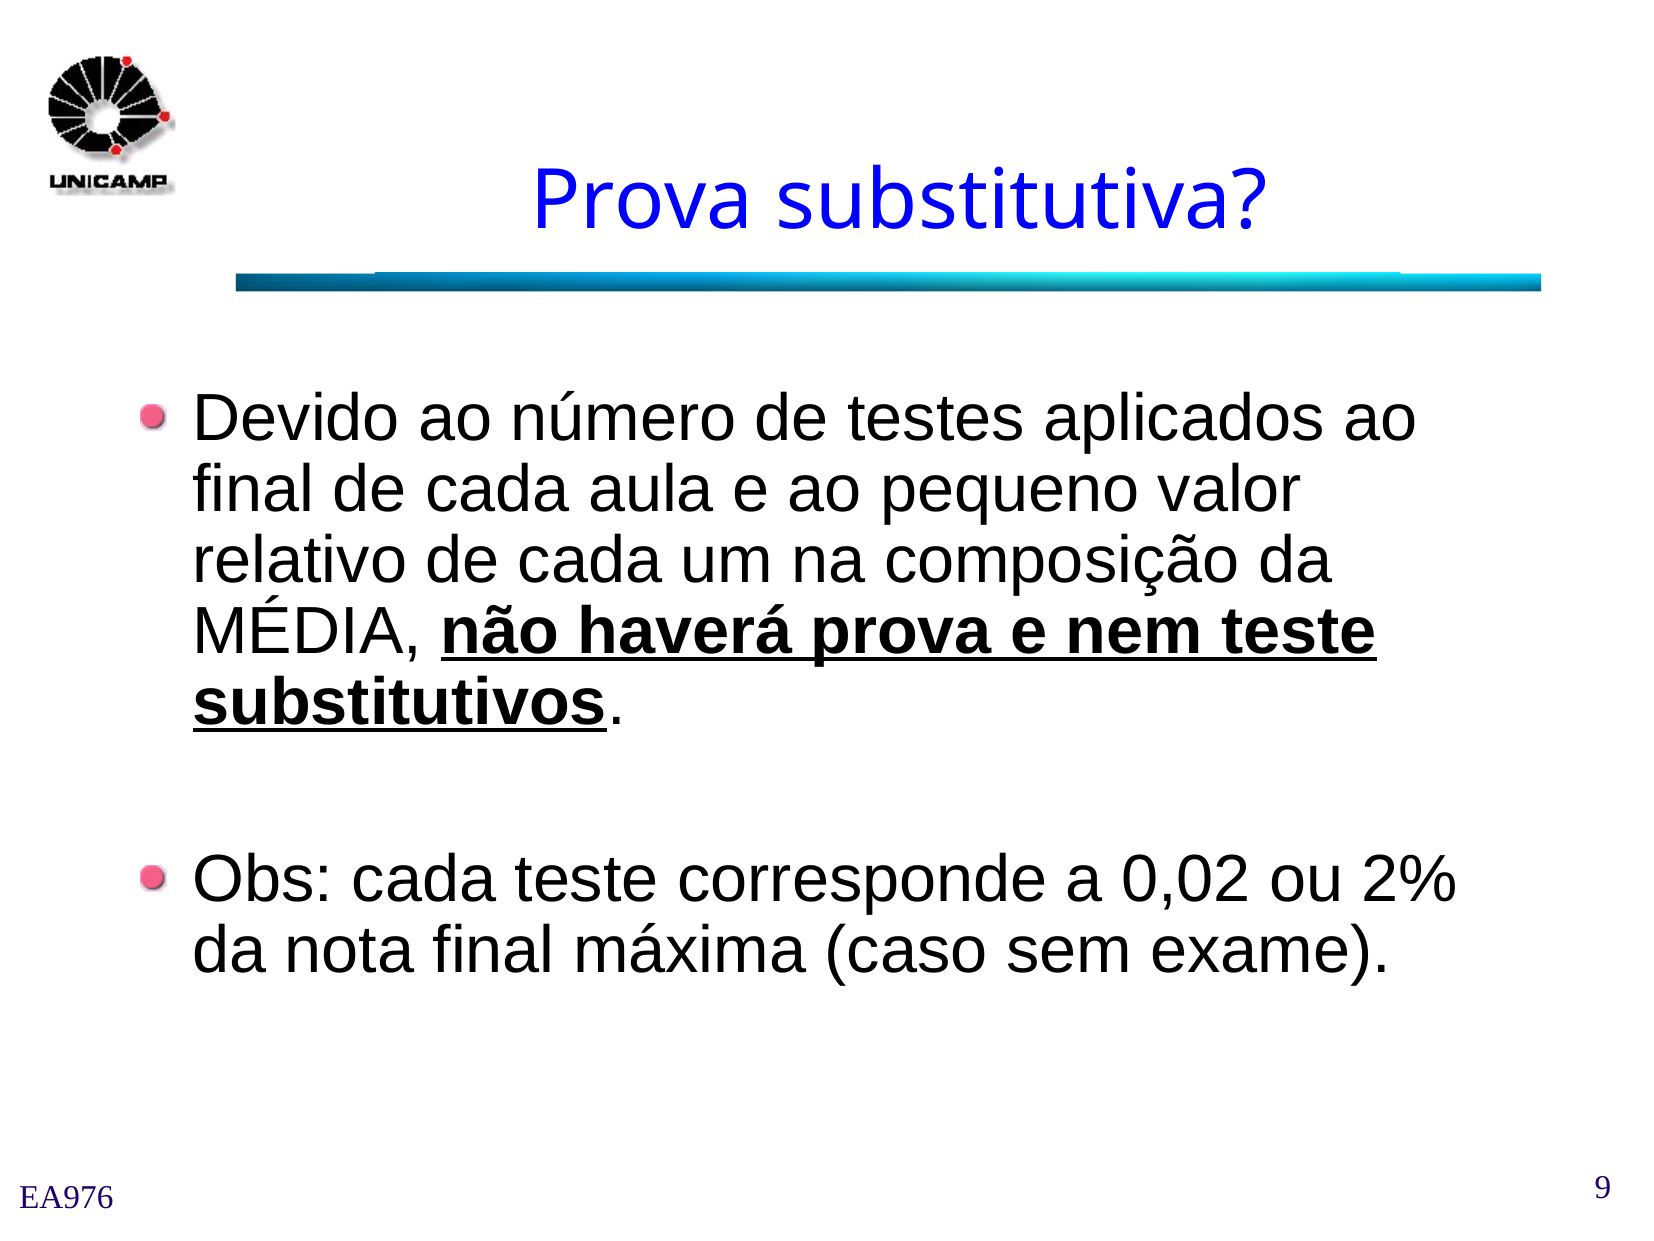

# Prova substitutiva?
Devido ao número de testes aplicados ao final de cada aula e ao pequeno valor relativo de cada um na composição da MÉDIA, não haverá prova e nem teste substitutivos.
Obs: cada teste corresponde a 0,02 ou 2% da nota final máxima (caso sem exame).
9